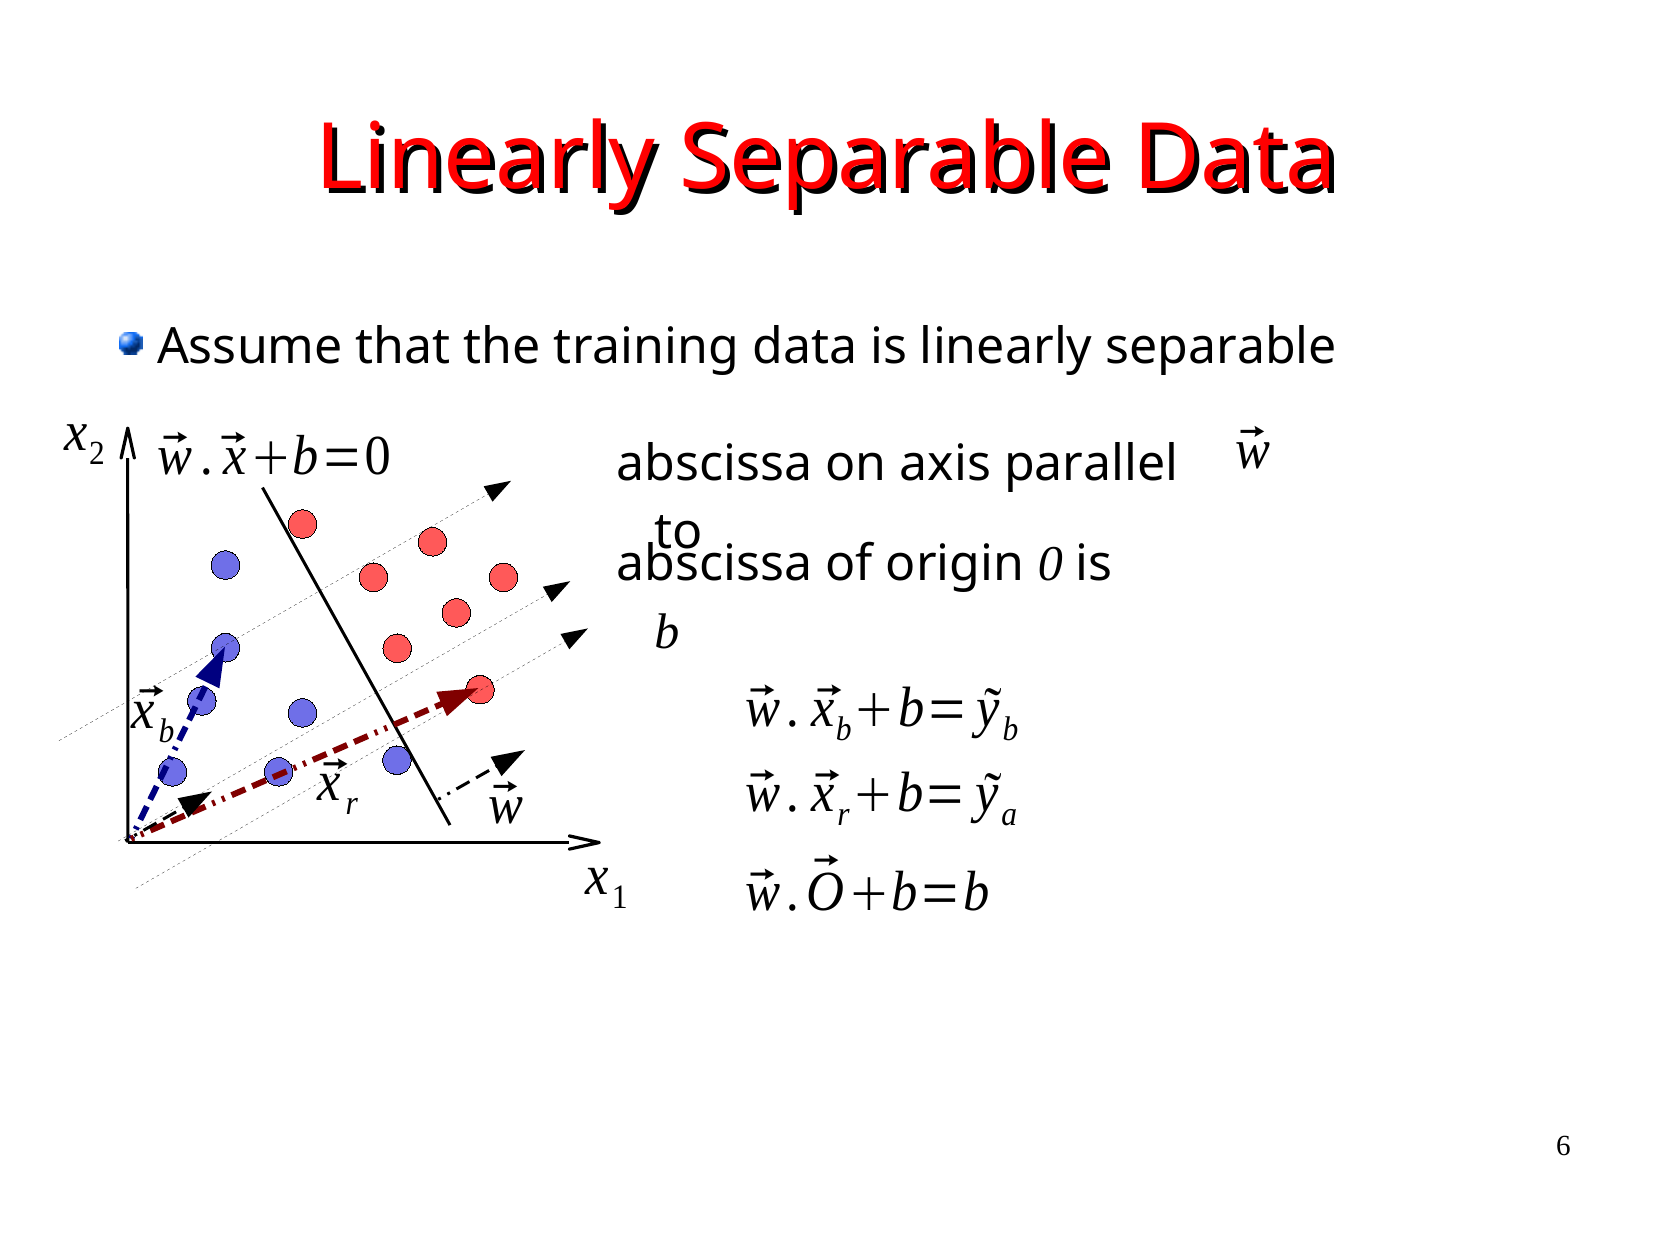

# Linearly Separable Data
Assume that the training data is linearly separable
abscissa on axis parallel to
abscissa of origin 0 is b
6